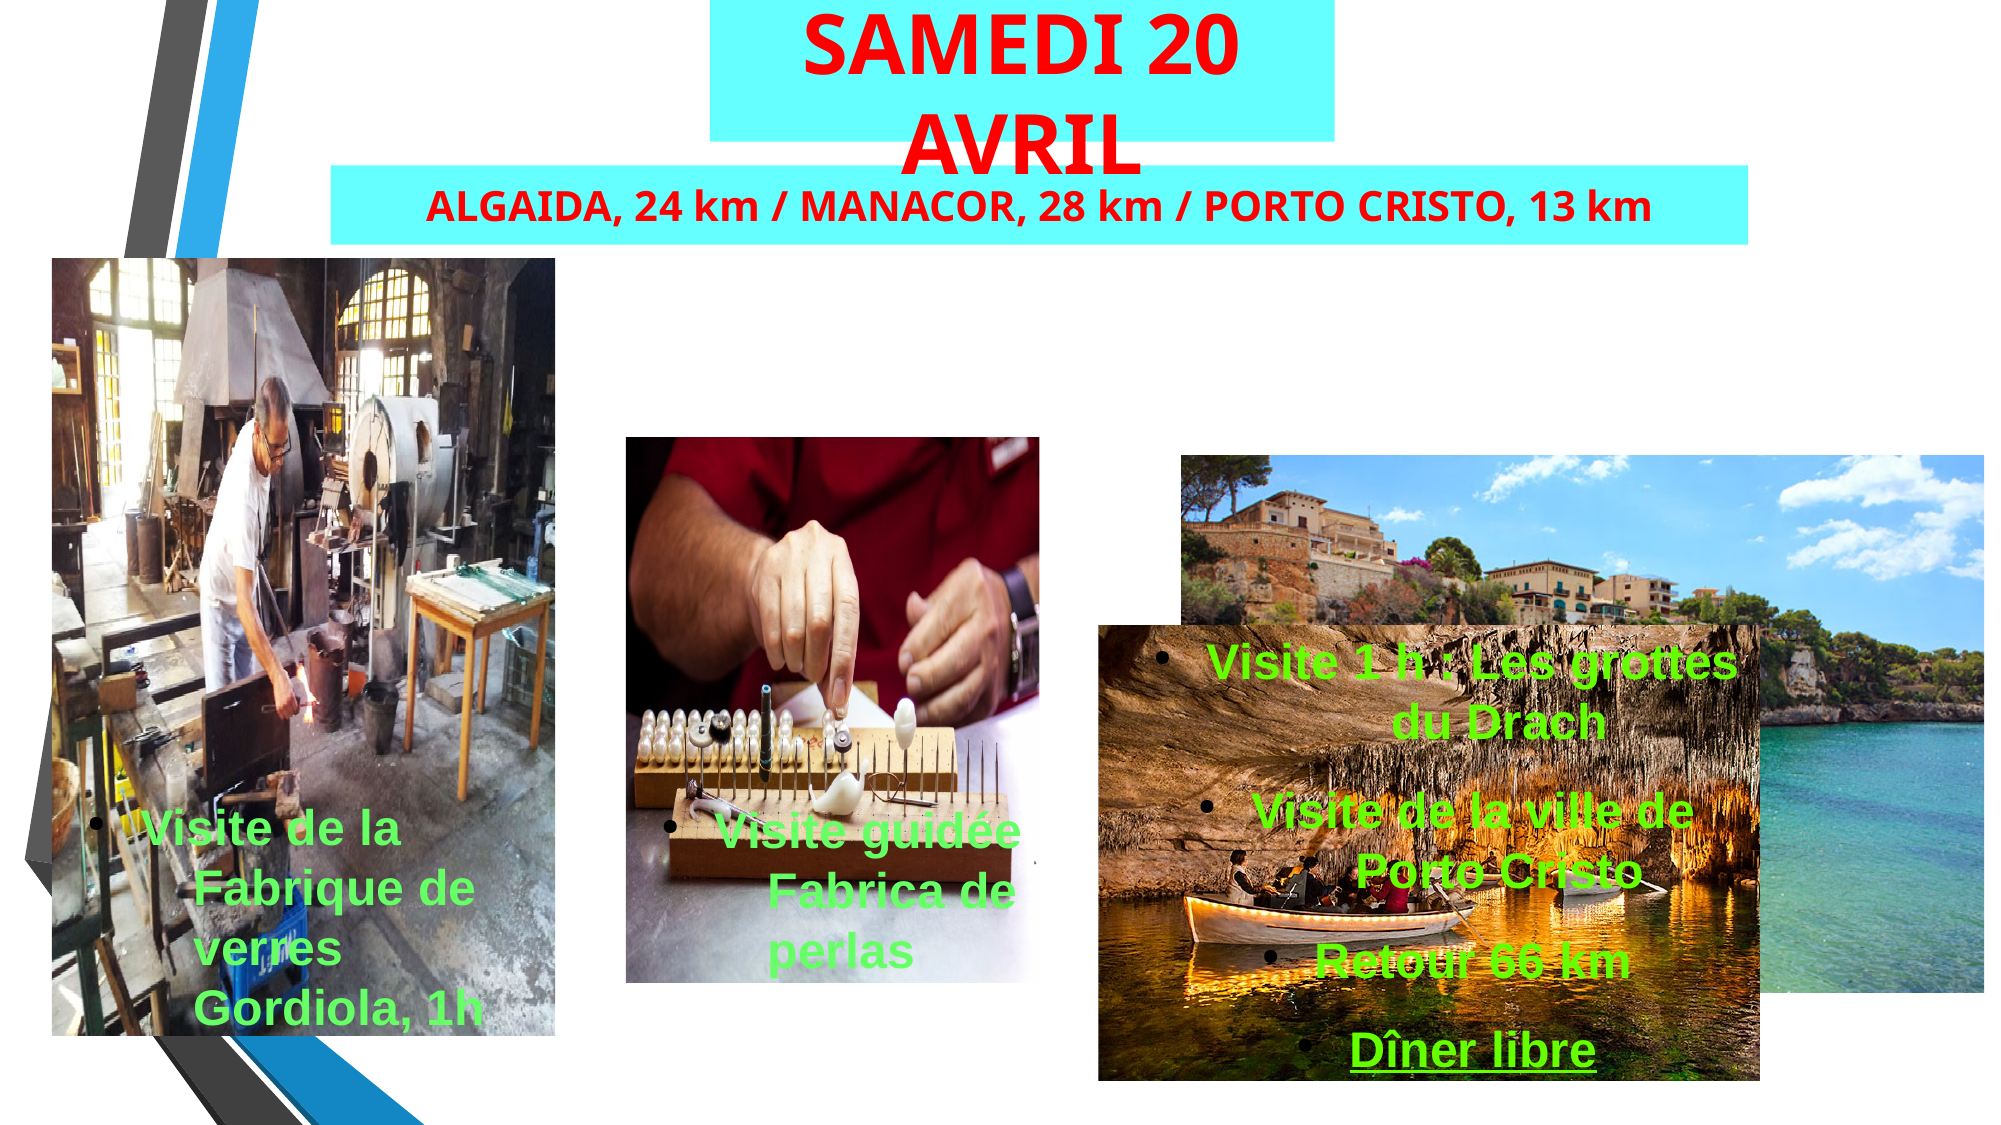

SAMEDI 20 AVRIL
# ALGAIDA, 24 km / MANACOR, 28 km / PORTO CRISTO, 13 km
Visite de la Fabrique de verres Gordiola, 1h
Visite guidée Fabrica de perlas
Porto Cristo
Visite 1 h : Les grottes du Drach
Visite de la ville de Porto Cristo
Retour 66 km
Dîner libre